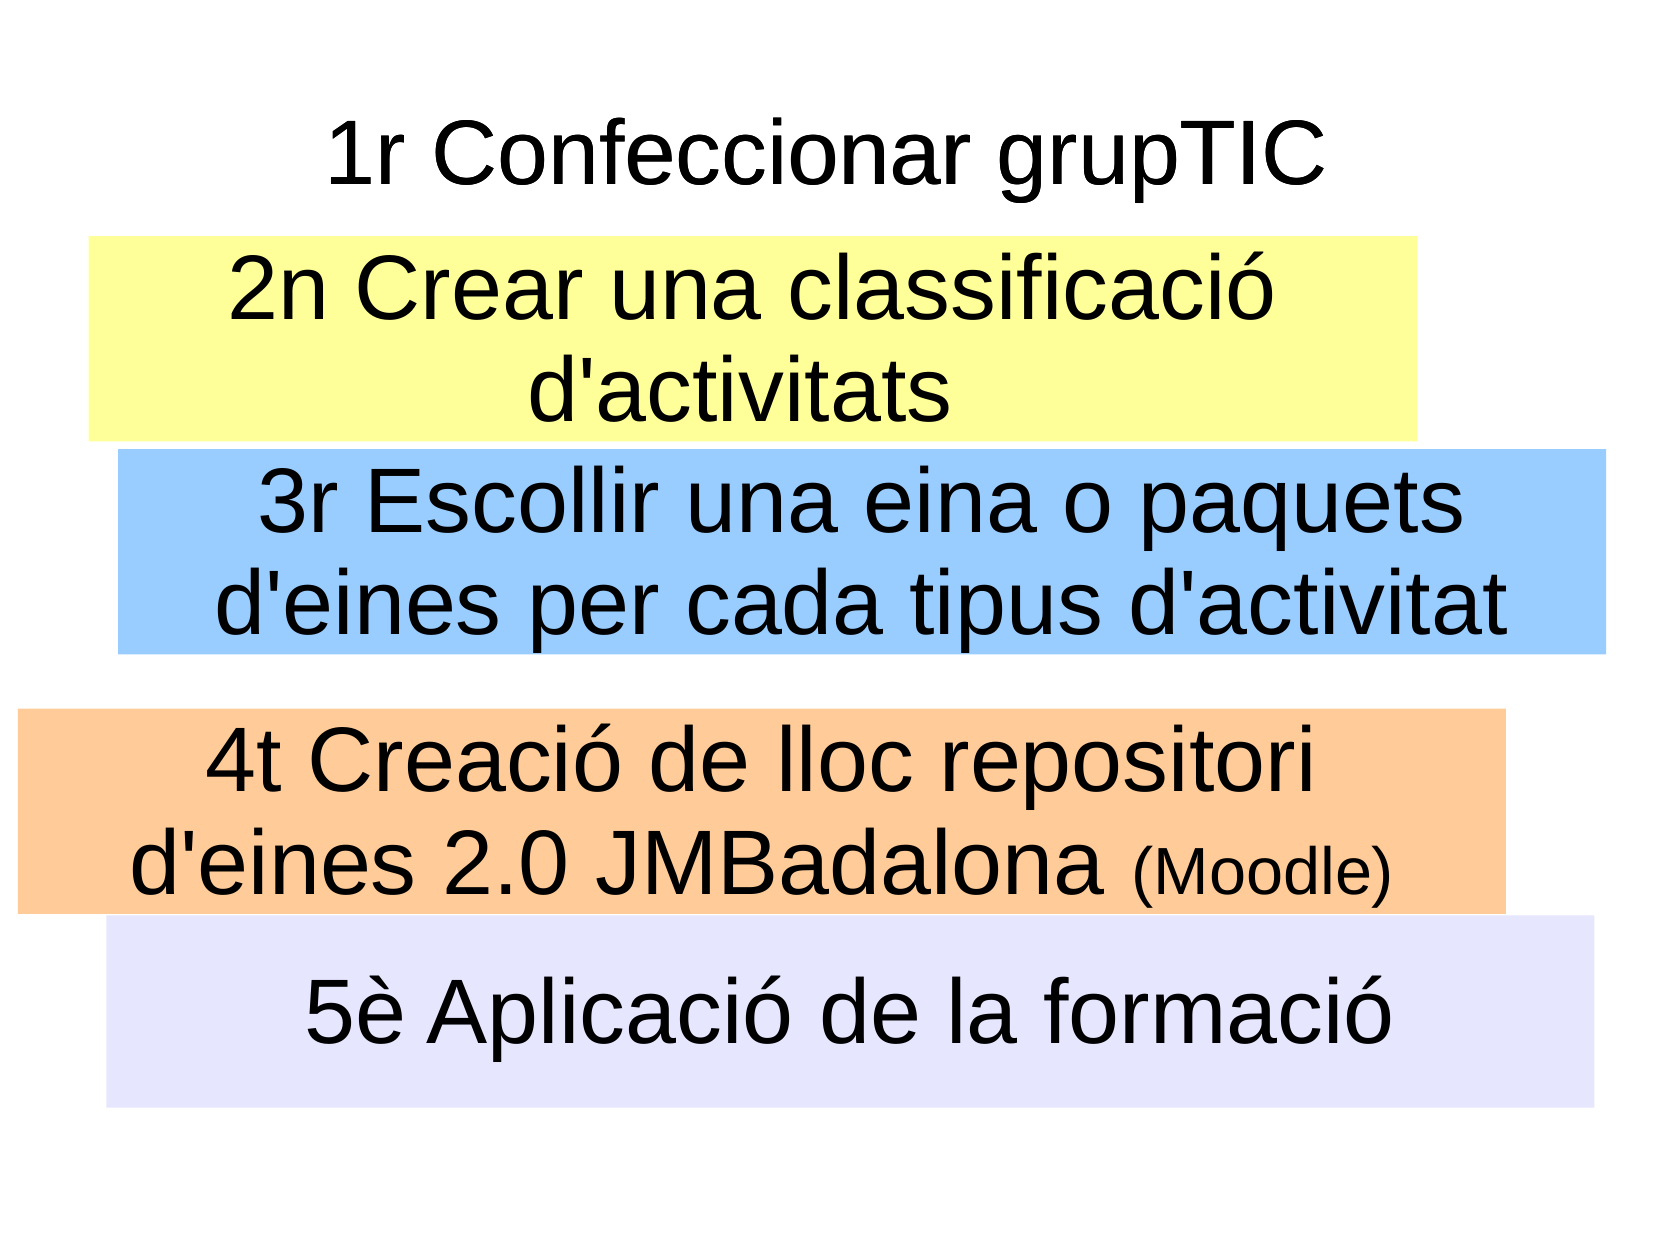

# 1r Confeccionar grupTIC
1r Confeccionar grupTIC
2n Crear una classificació d'activitats
3r Escollir una eina o paquets d'eines per cada tipus d'activitat
4t Creació de lloc repositori
d'eines 2.0 JMBadalona (Moodle)
5è Aplicació de la formació